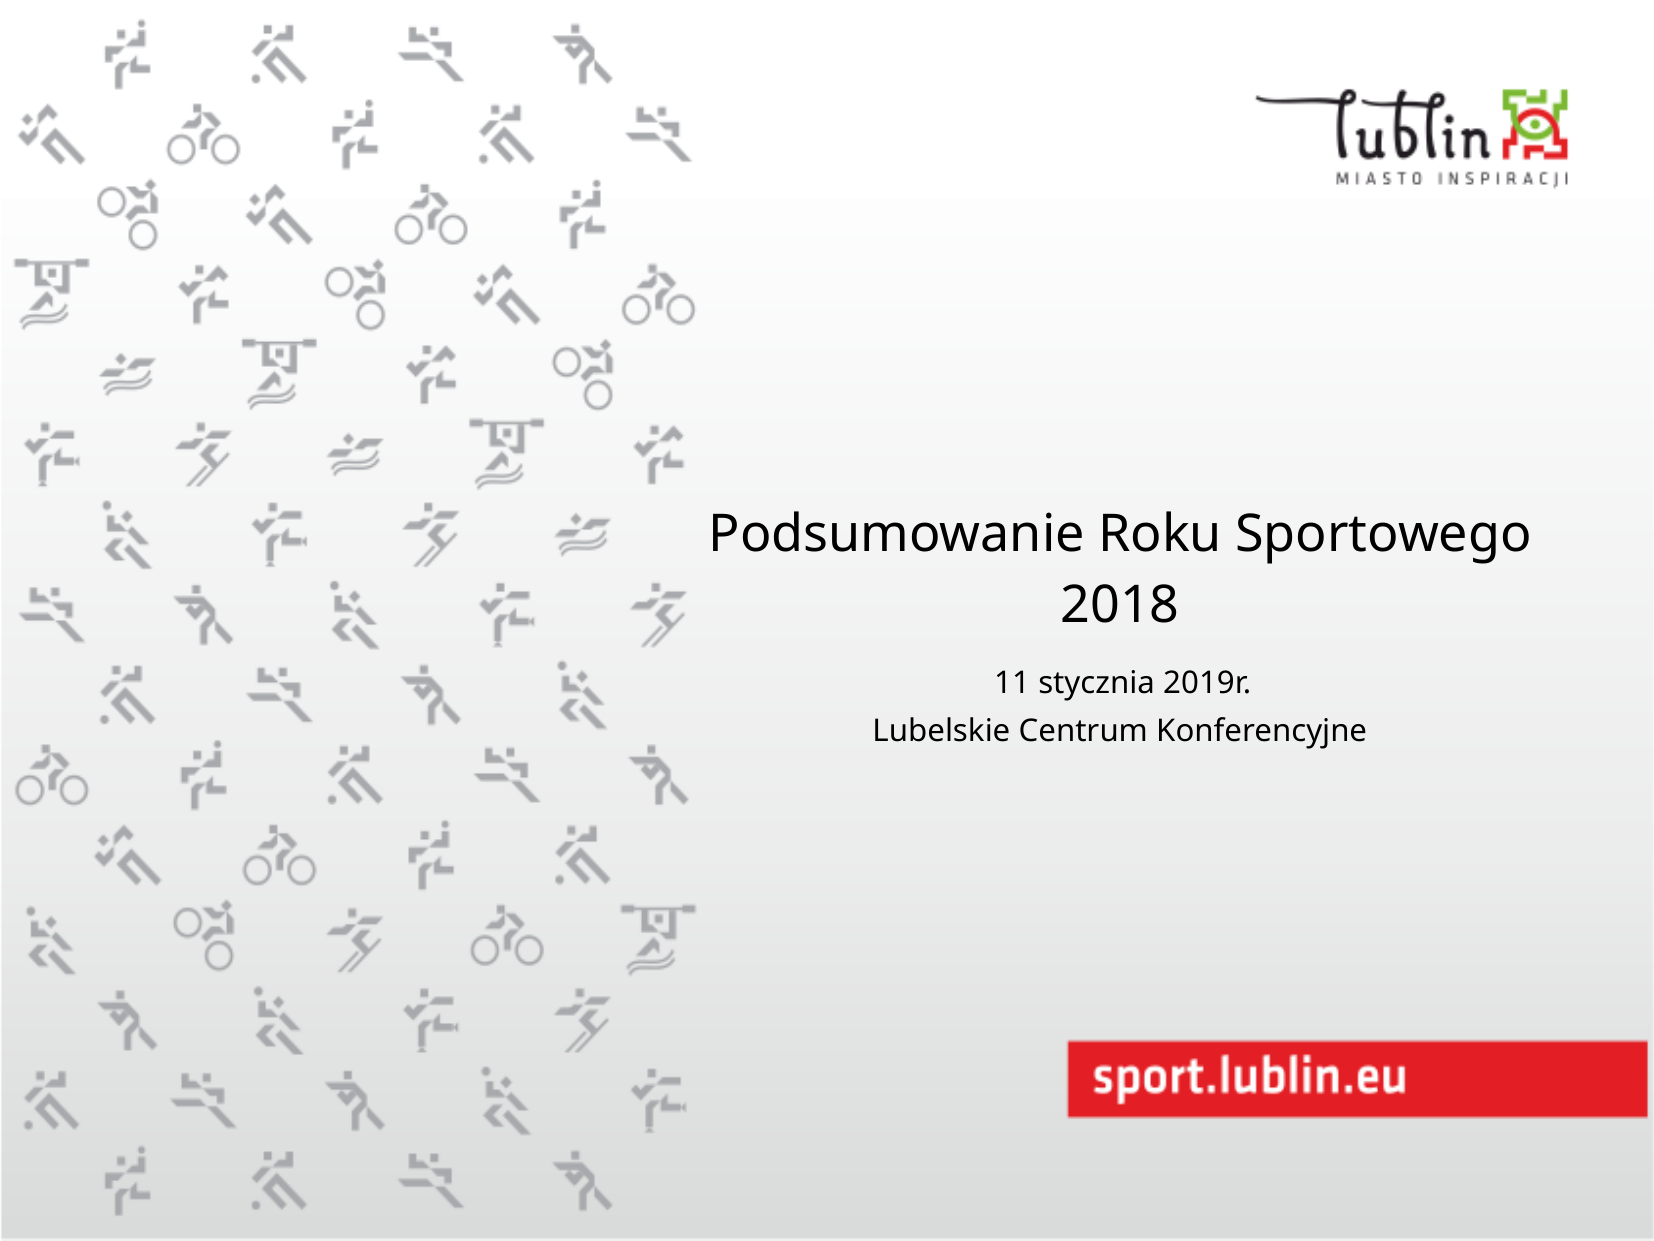

# Podsumowanie Roku Sportowego 2018 11 stycznia 2019r. Lubelskie Centrum Konferencyjne